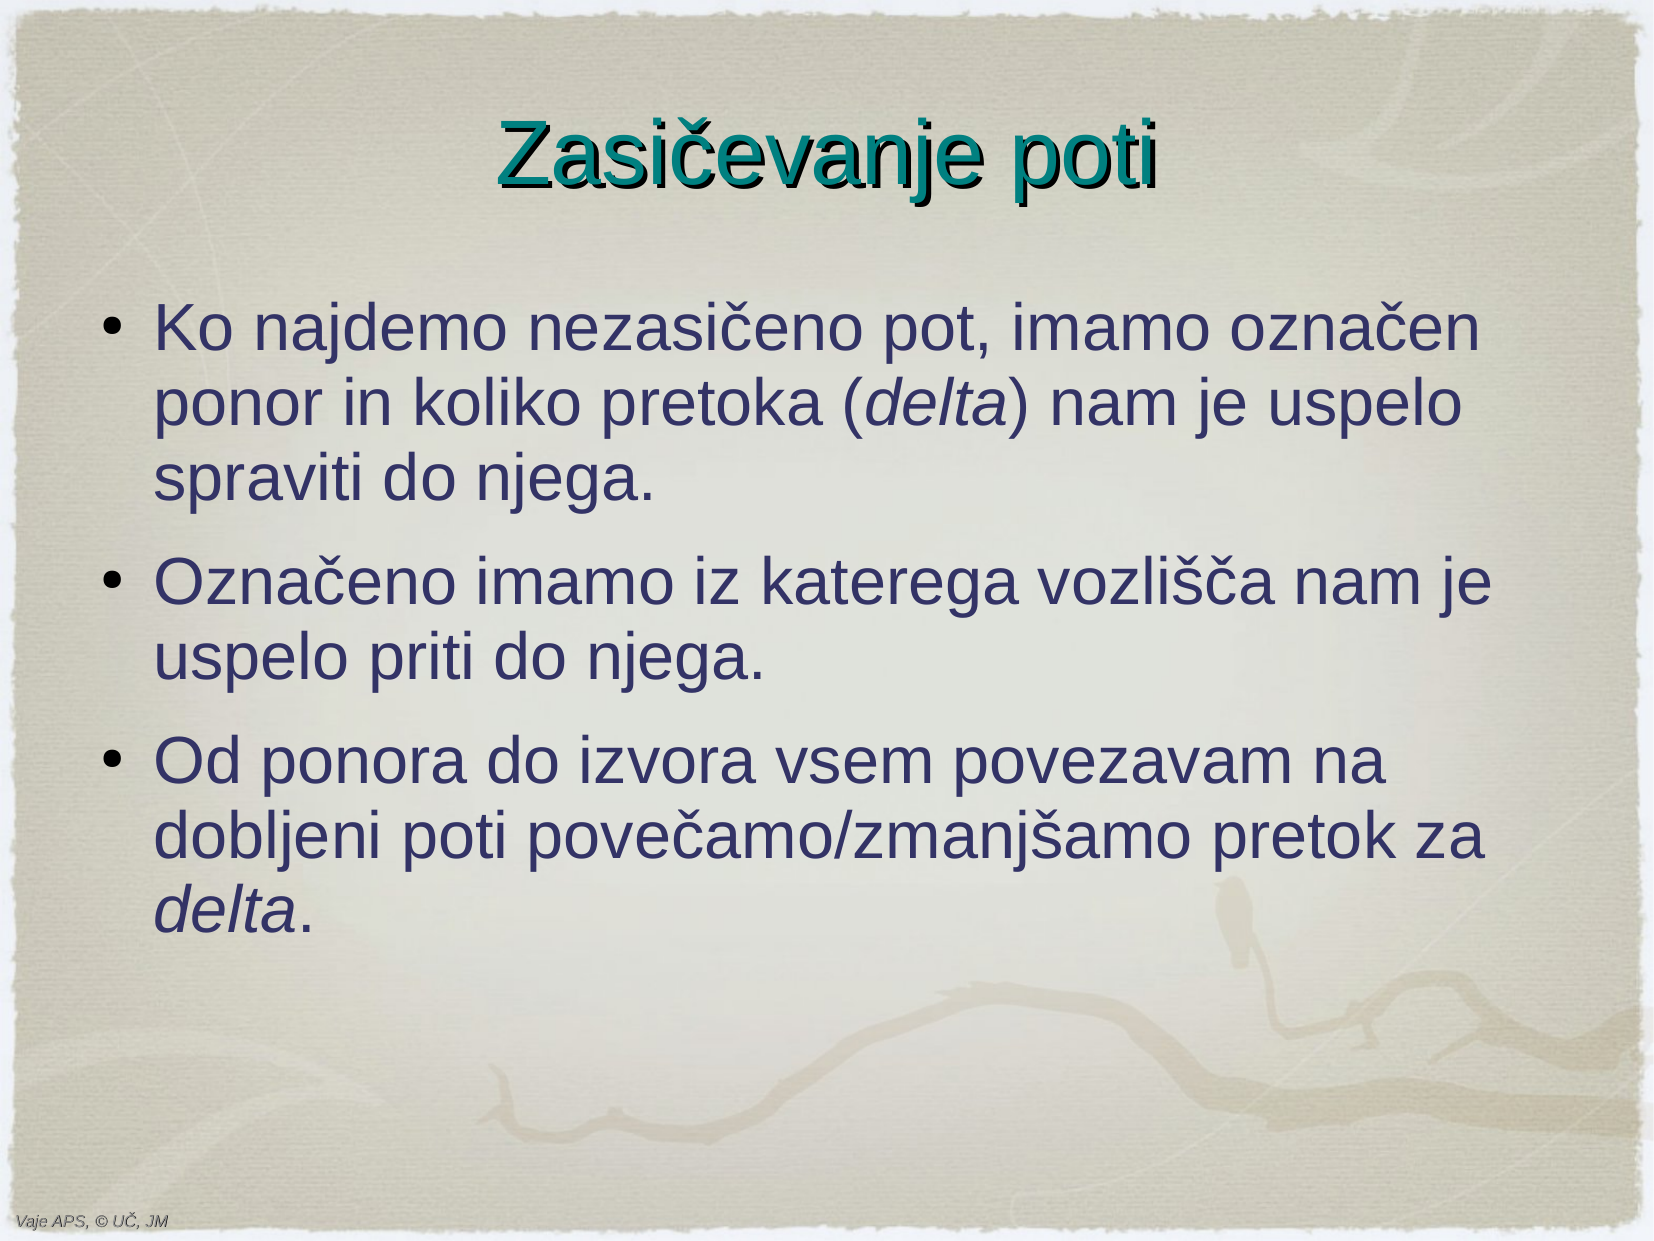

# Zasičevanje poti
Ko najdemo nezasičeno pot, imamo označen ponor in koliko pretoka (delta) nam je uspelo spraviti do njega.
Označeno imamo iz katerega vozlišča nam je uspelo priti do njega.
Od ponora do izvora vsem povezavam na dobljeni poti povečamo/zmanjšamo pretok za delta.